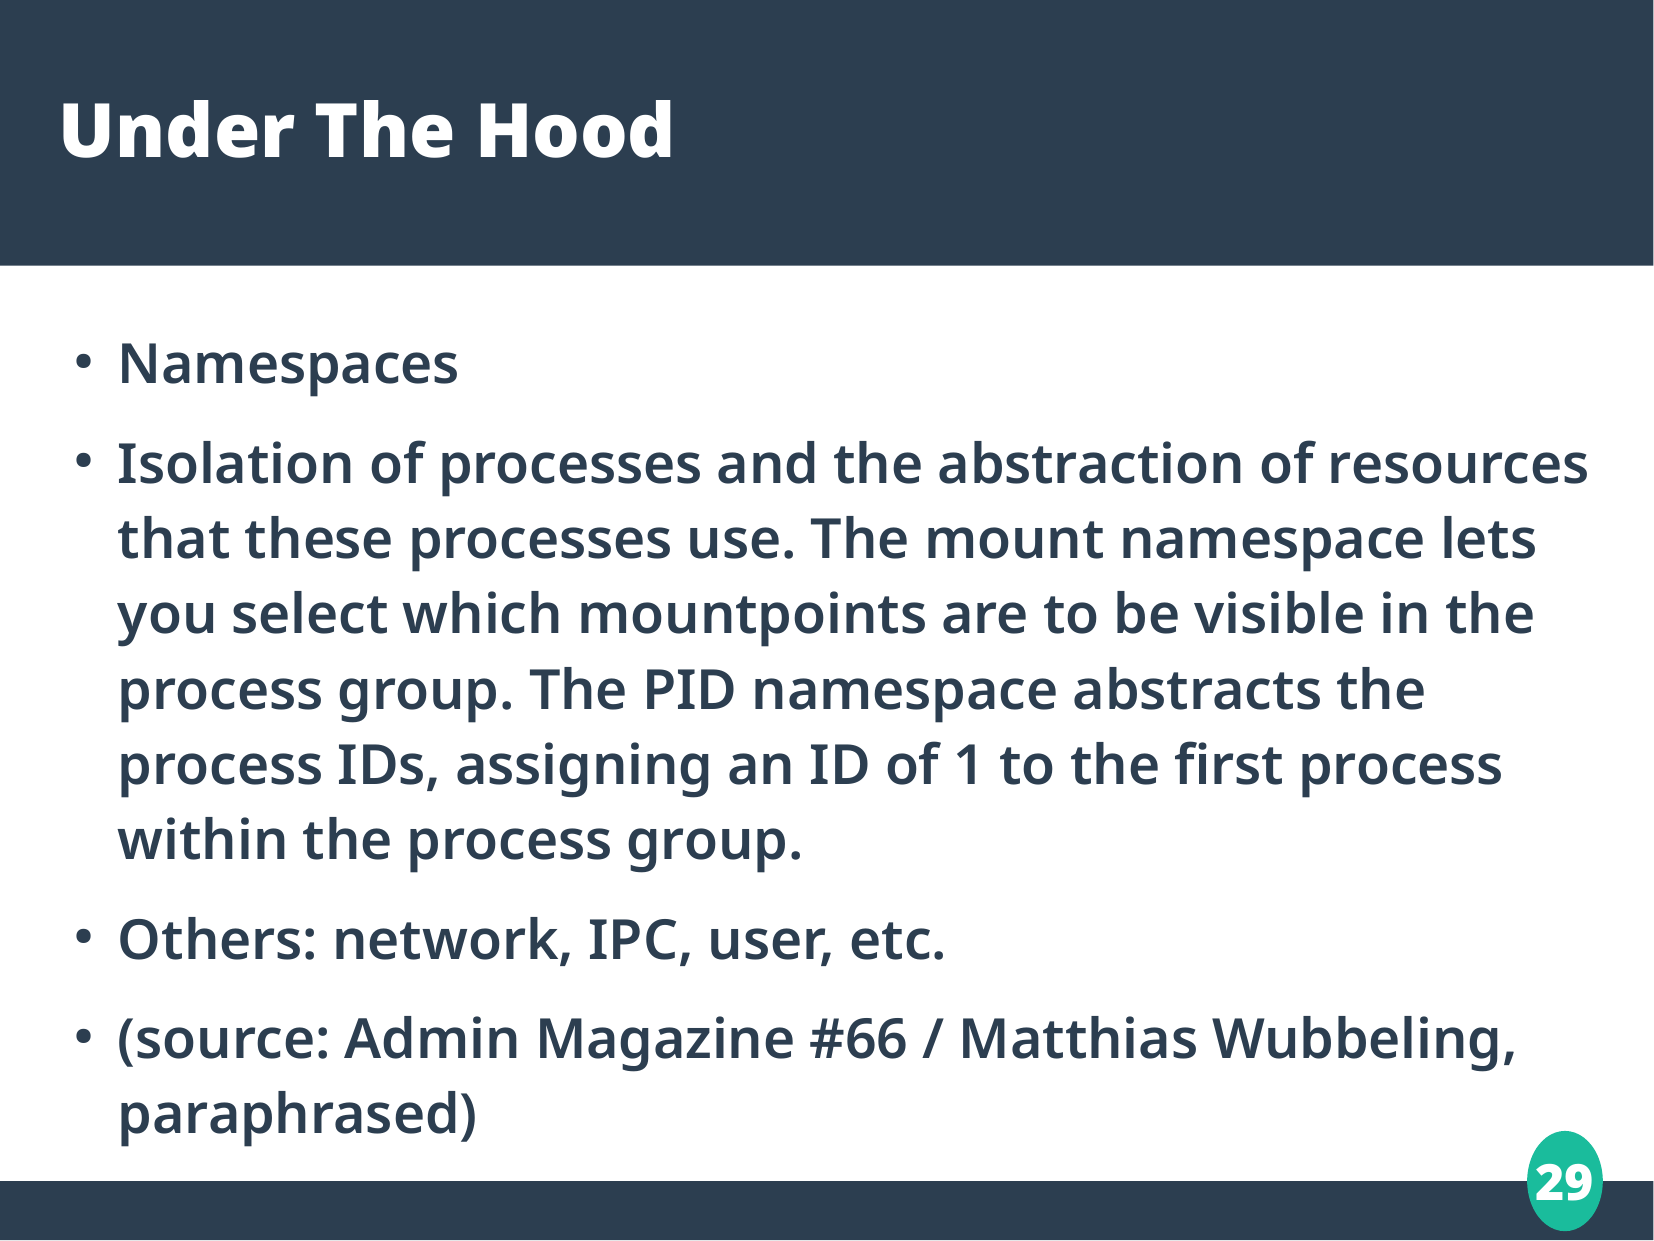

# Under The Hood
Namespaces
Isolation of processes and the abstraction of resources that these processes use. The mount namespace lets you select which mountpoints are to be visible in the process group. The PID namespace abstracts the process IDs, assigning an ID of 1 to the first process within the process group.
Others: network, IPC, user, etc.
(source: Admin Magazine #66 / Matthias Wubbeling, paraphrased)